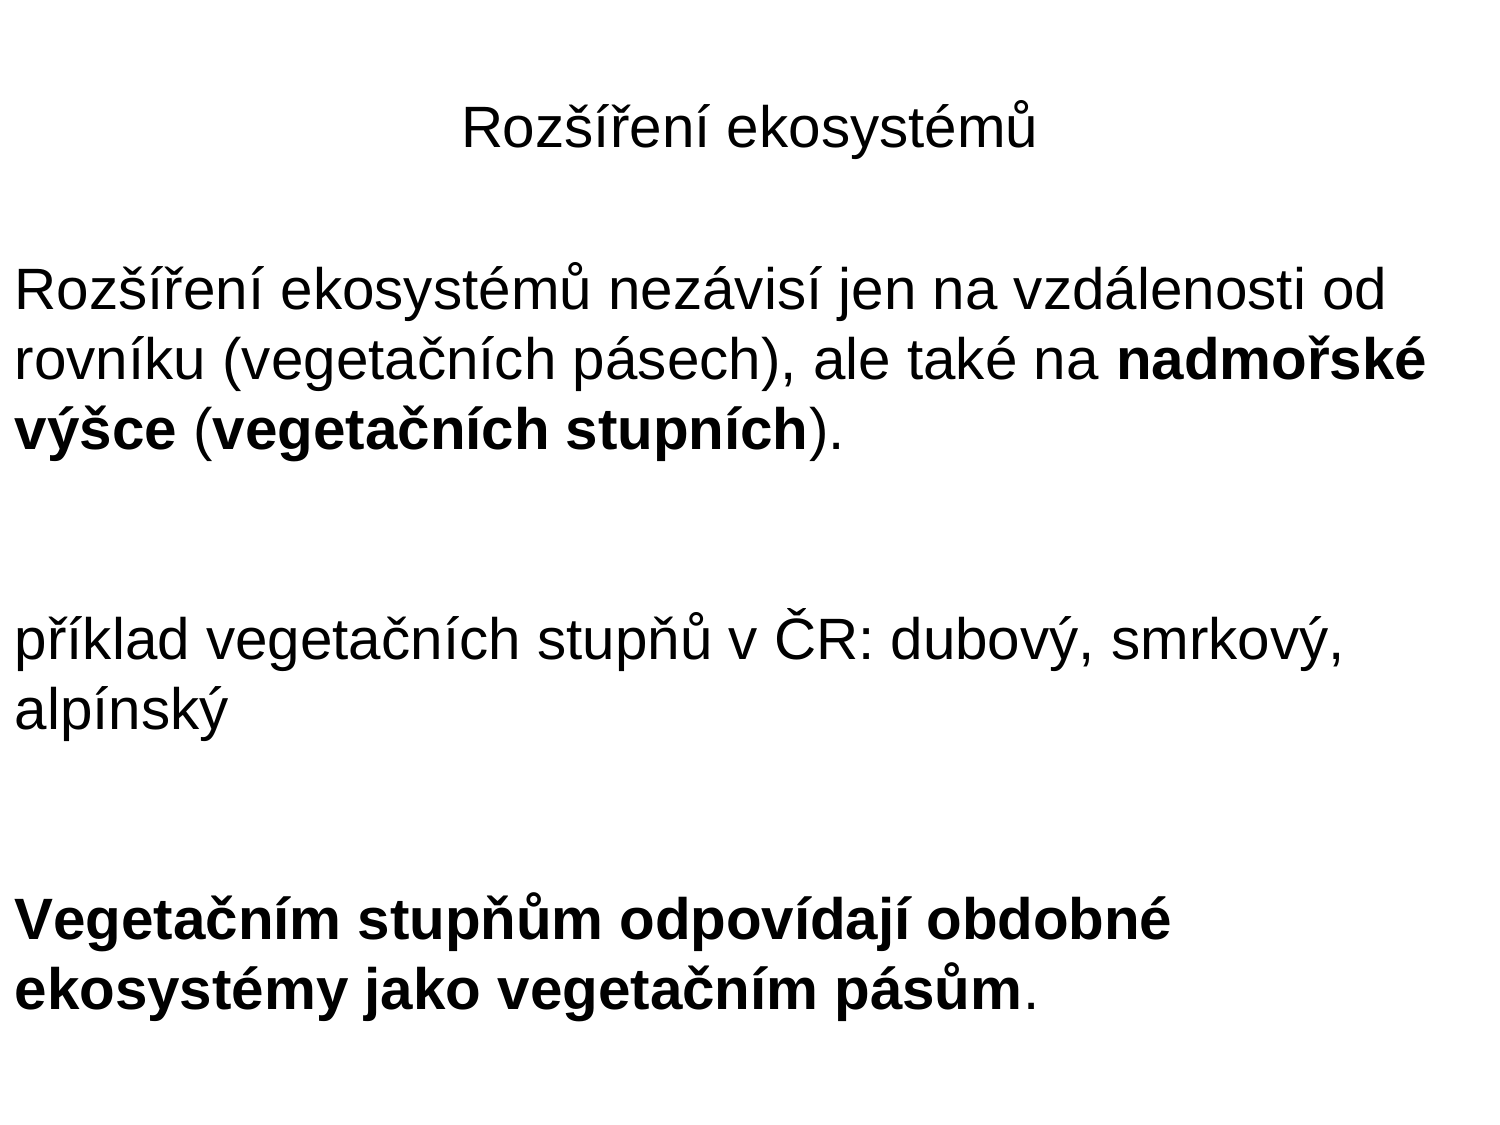

Rozšíření ekosystémů
Rozšíření ekosystémů nezávisí jen na vzdálenosti od rovníku (vegetačních pásech), ale také na nadmořské výšce (vegetačních stupních).
příklad vegetačních stupňů v ČR: dubový, smrkový, alpínský
Vegetačním stupňům odpovídají obdobné ekosystémy jako vegetačním pásům.